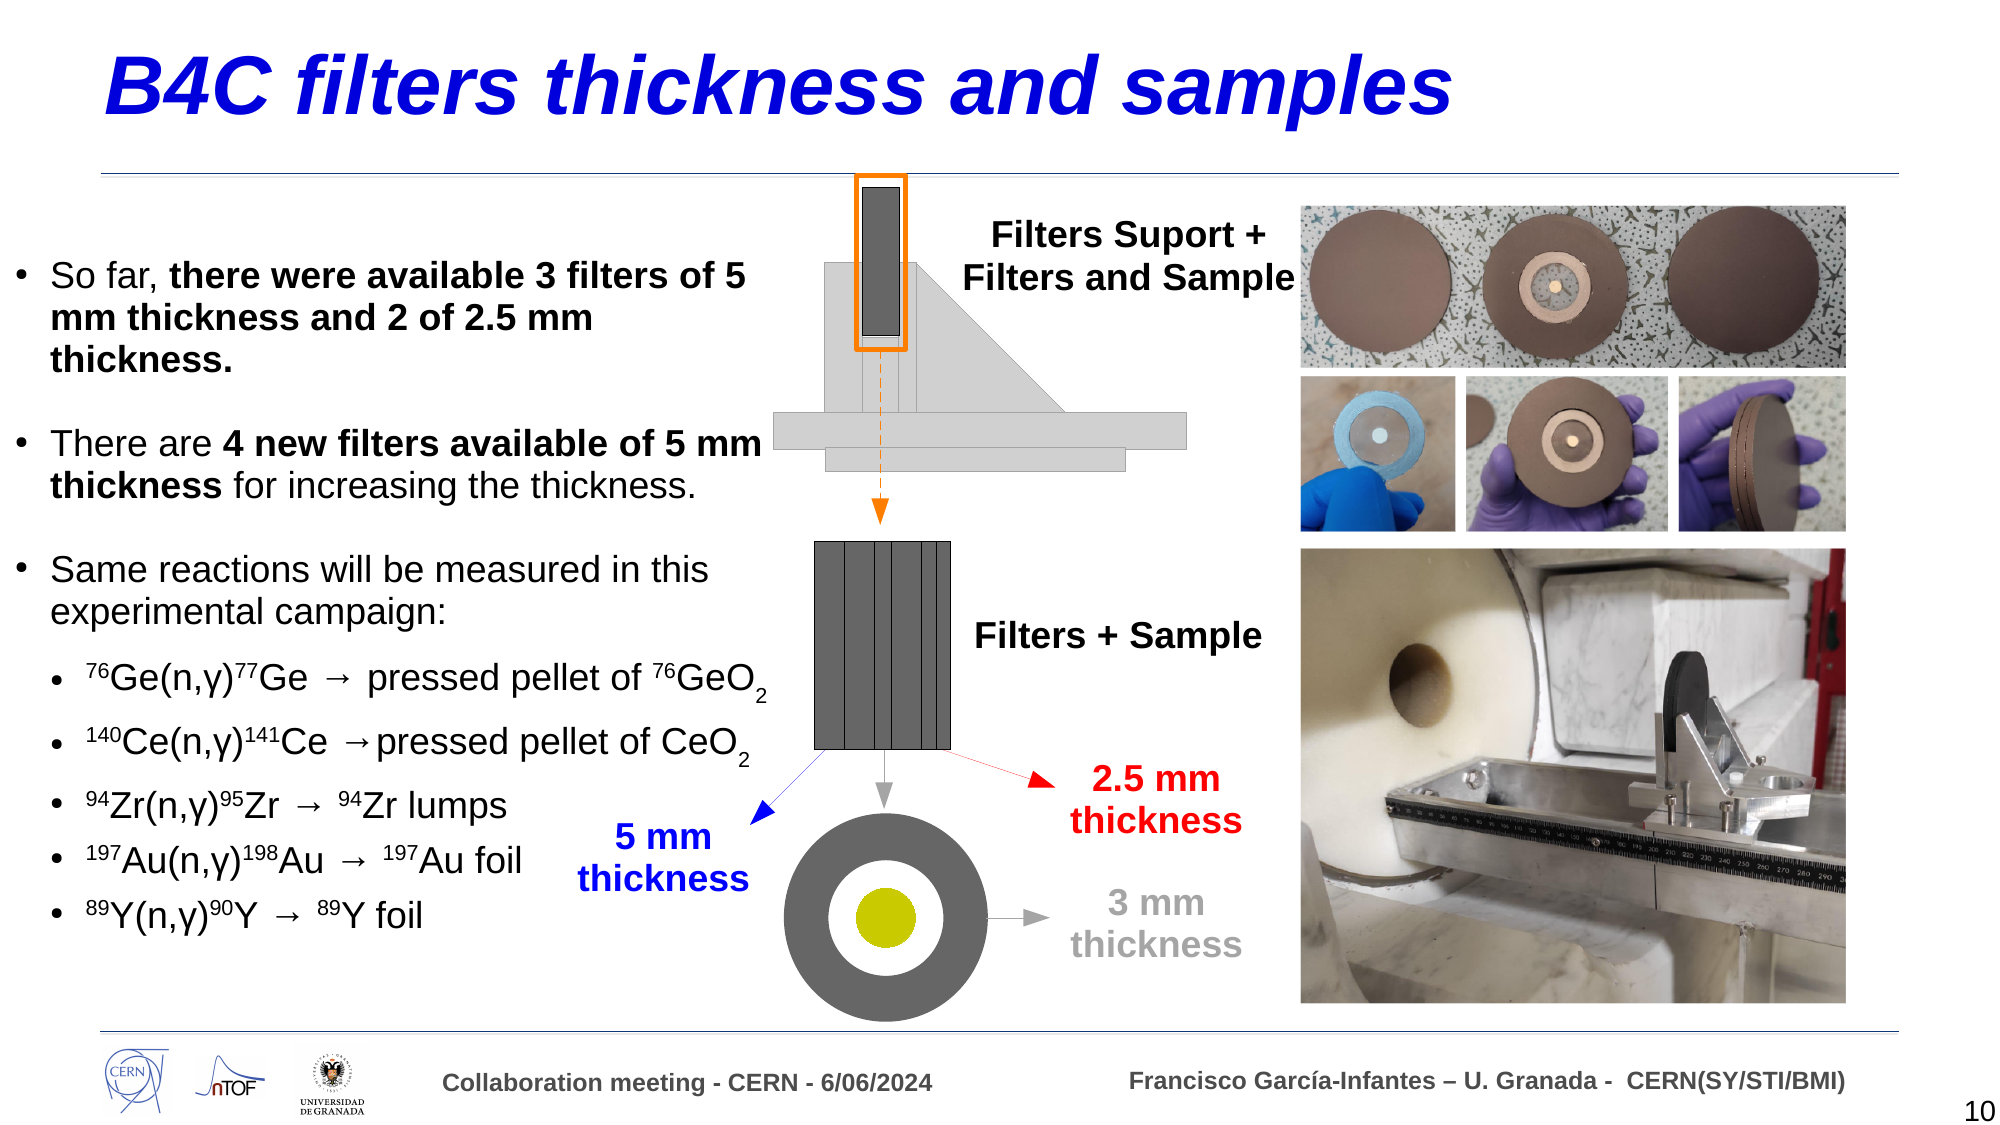

B4C filters thickness and samples
Filters Suport + Filters and Sample
So far, there were available 3 filters of 5 mm thickness and 2 of 2.5 mm thickness.
There are 4 new filters available of 5 mm thickness for increasing the thickness.
Same reactions will be measured in this experimental campaign:
76Ge(n,γ)77Ge → pressed pellet of 76GeO2
140Ce(n,γ)141Ce →pressed pellet of CeO2
94Zr(n,γ)95Zr → 94Zr lumps
197Au(n,γ)198Au → 197Au foil
89Y(n,γ)90Y → 89Y foil
Filters + Sample
2.5 mm thickness
5 mm thickness
3 mm thickness
Francisco García-Infantes – U. Granada - CERN(SY/STI/BMI)
Collaboration meeting - CERN - 6/06/2024
10